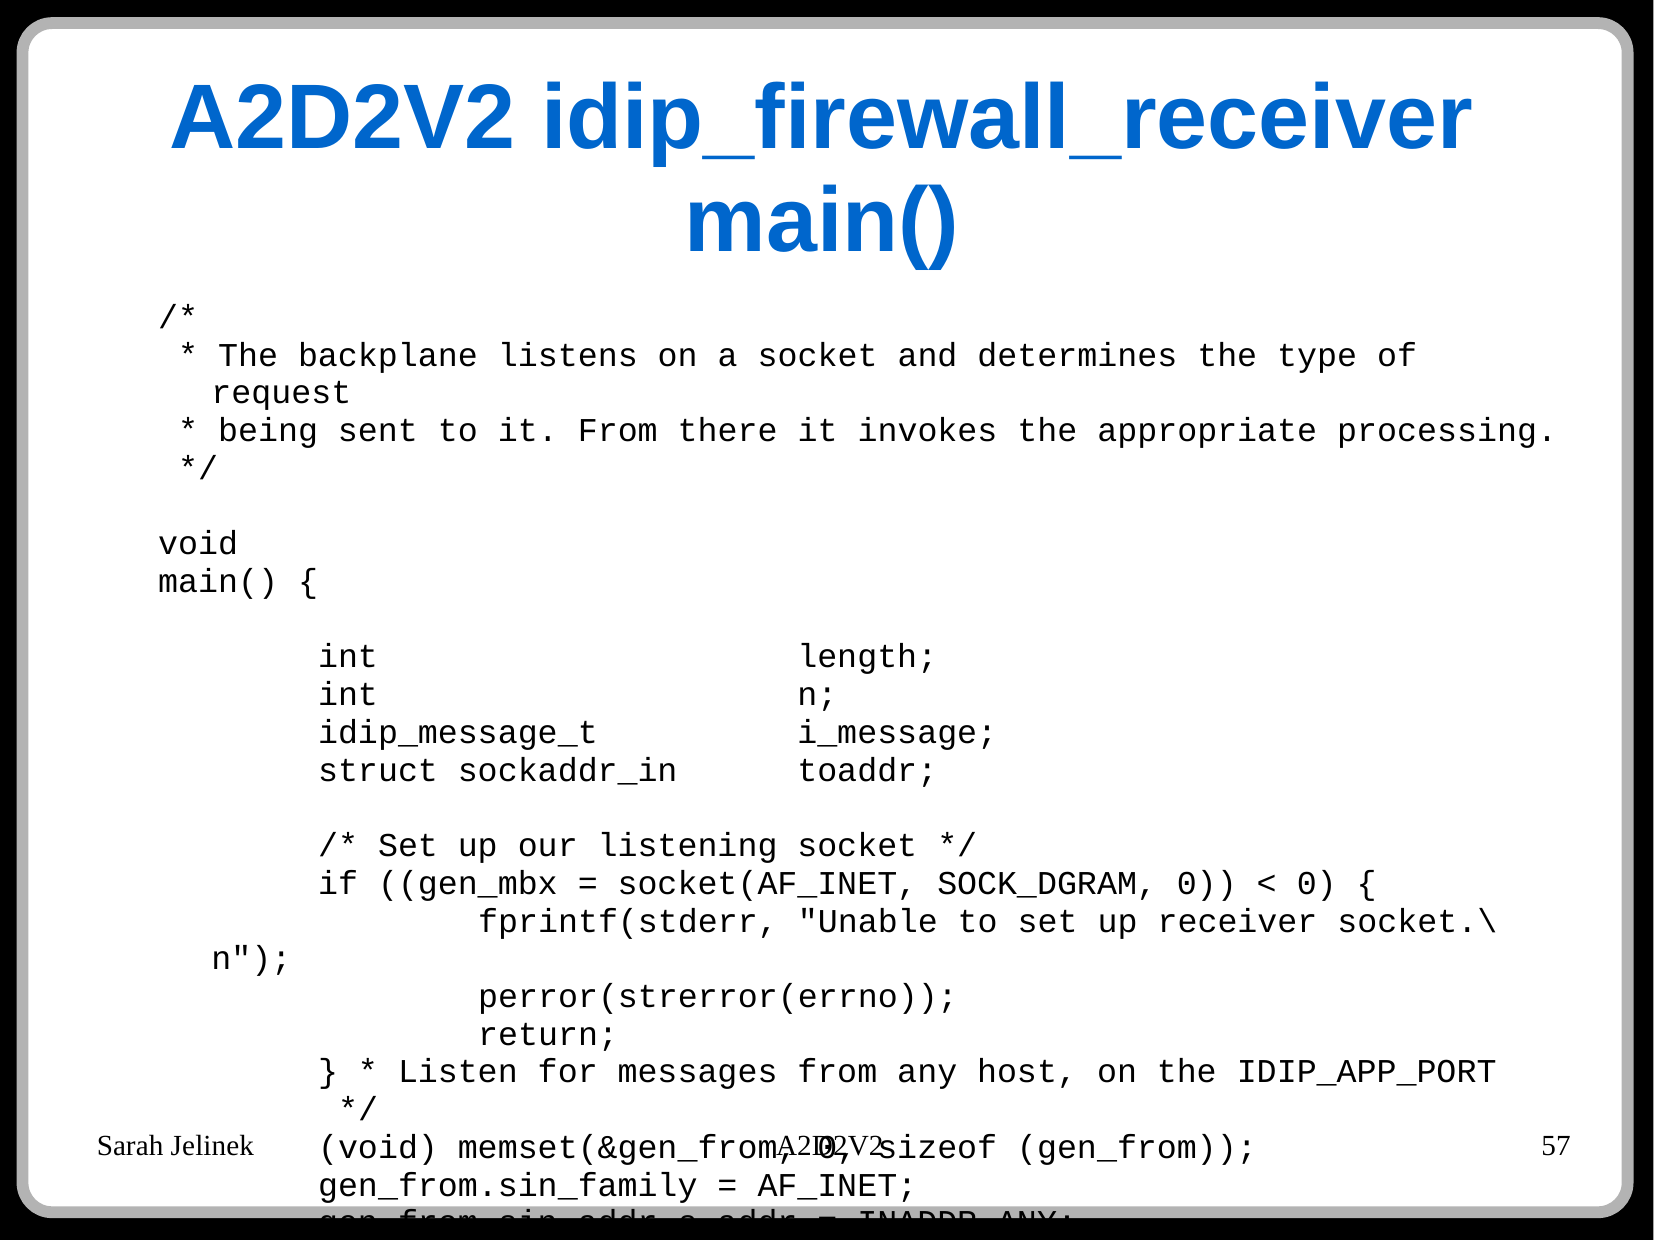

# A2D2V2 idip_firewall_receiver main()
/*
 * The backplane listens on a socket and determines the type of request
 * being sent to it. From there it invokes the appropriate processing.
 */
void
main() {
 int length;
 int n;
 idip_message_t i_message;
 struct sockaddr_in toaddr;
 /* Set up our listening socket */
 if ((gen_mbx = socket(AF_INET, SOCK_DGRAM, 0)) < 0) {
 fprintf(stderr, "Unable to set up receiver socket.\n");
 perror(strerror(errno));
 return;
 } * Listen for messages from any host, on the IDIP_APP_PORT
 */
 (void) memset(&gen_from, 0, sizeof (gen_from));
 gen_from.sin_family = AF_INET;
 gen_from.sin_addr.s_addr = INADDR_ANY;
Sarah Jelinek A2D2V2
57